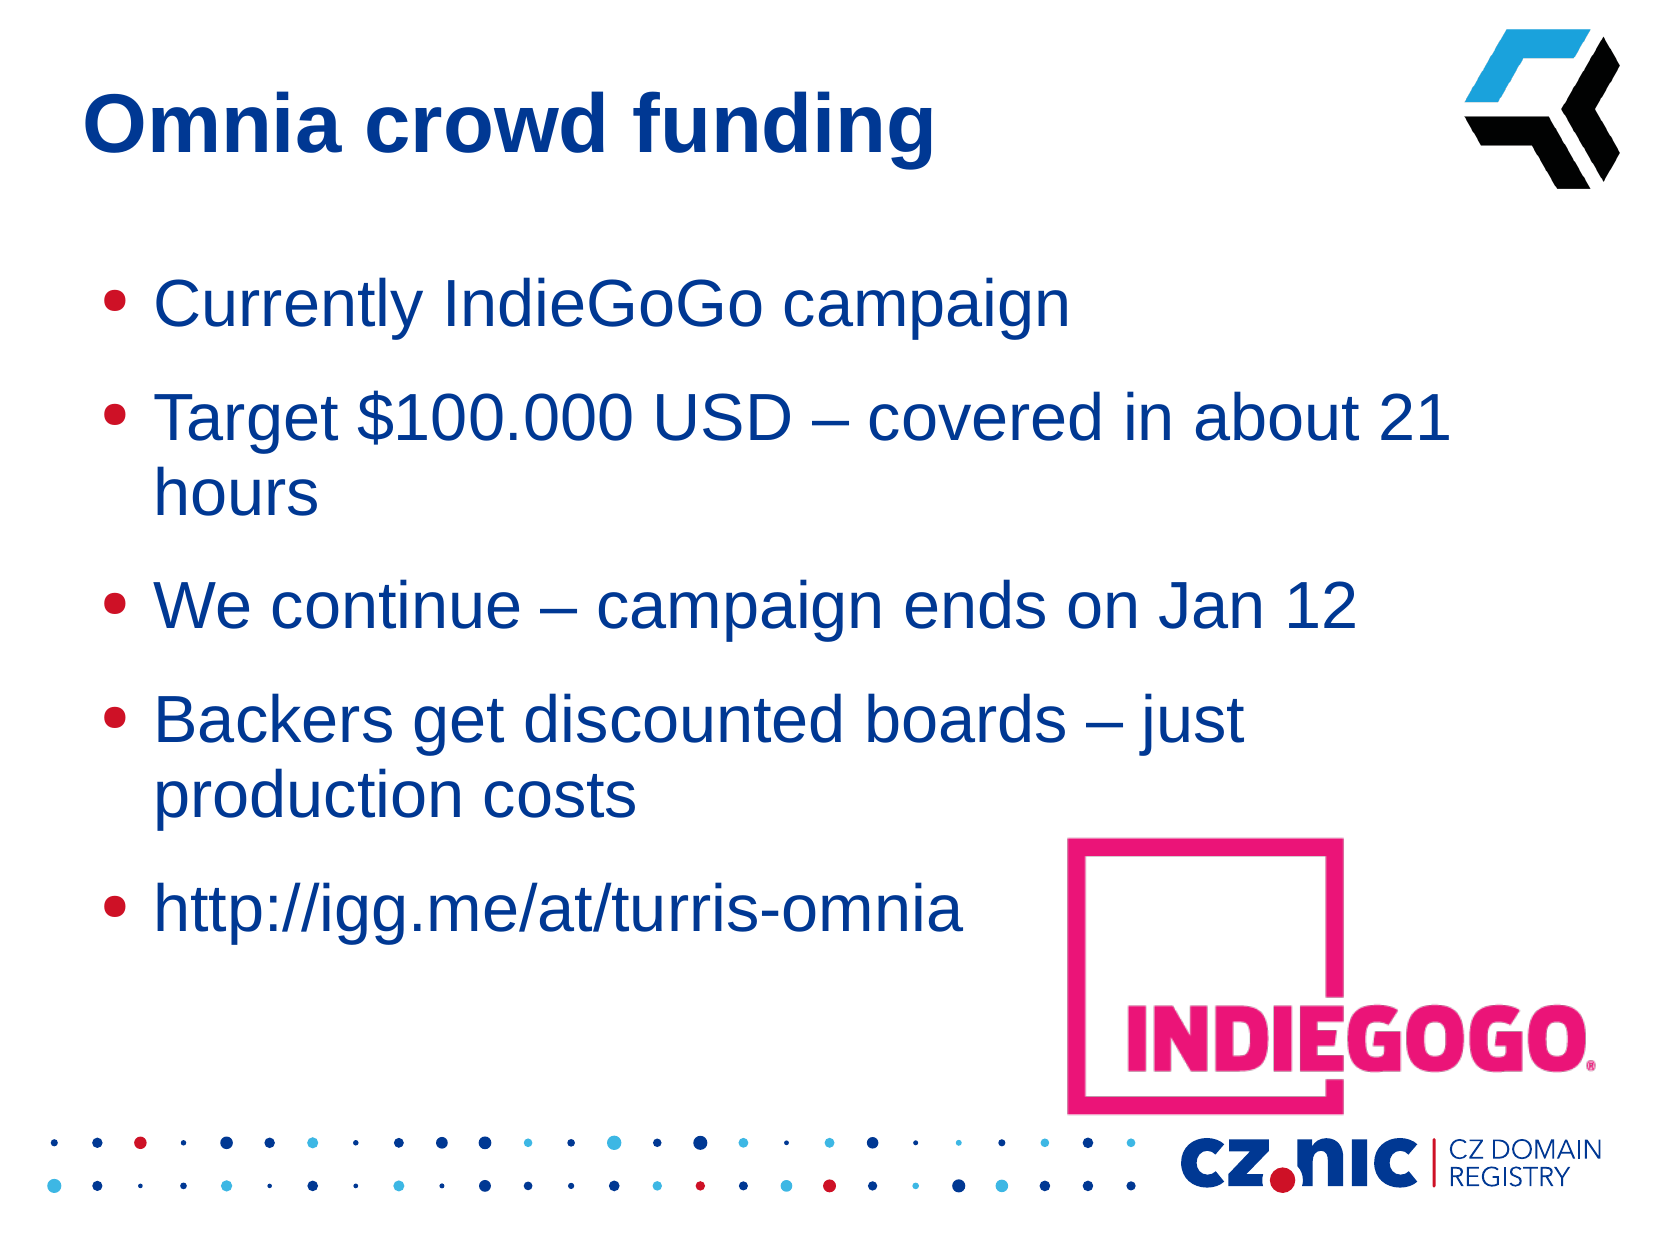

# Omnia crowd funding
Currently IndieGoGo campaign
Target $100.000 USD – covered in about 21 hours
We continue – campaign ends on Jan 12
Backers get discounted boards – just production costs
http://igg.me/at/turris-omnia